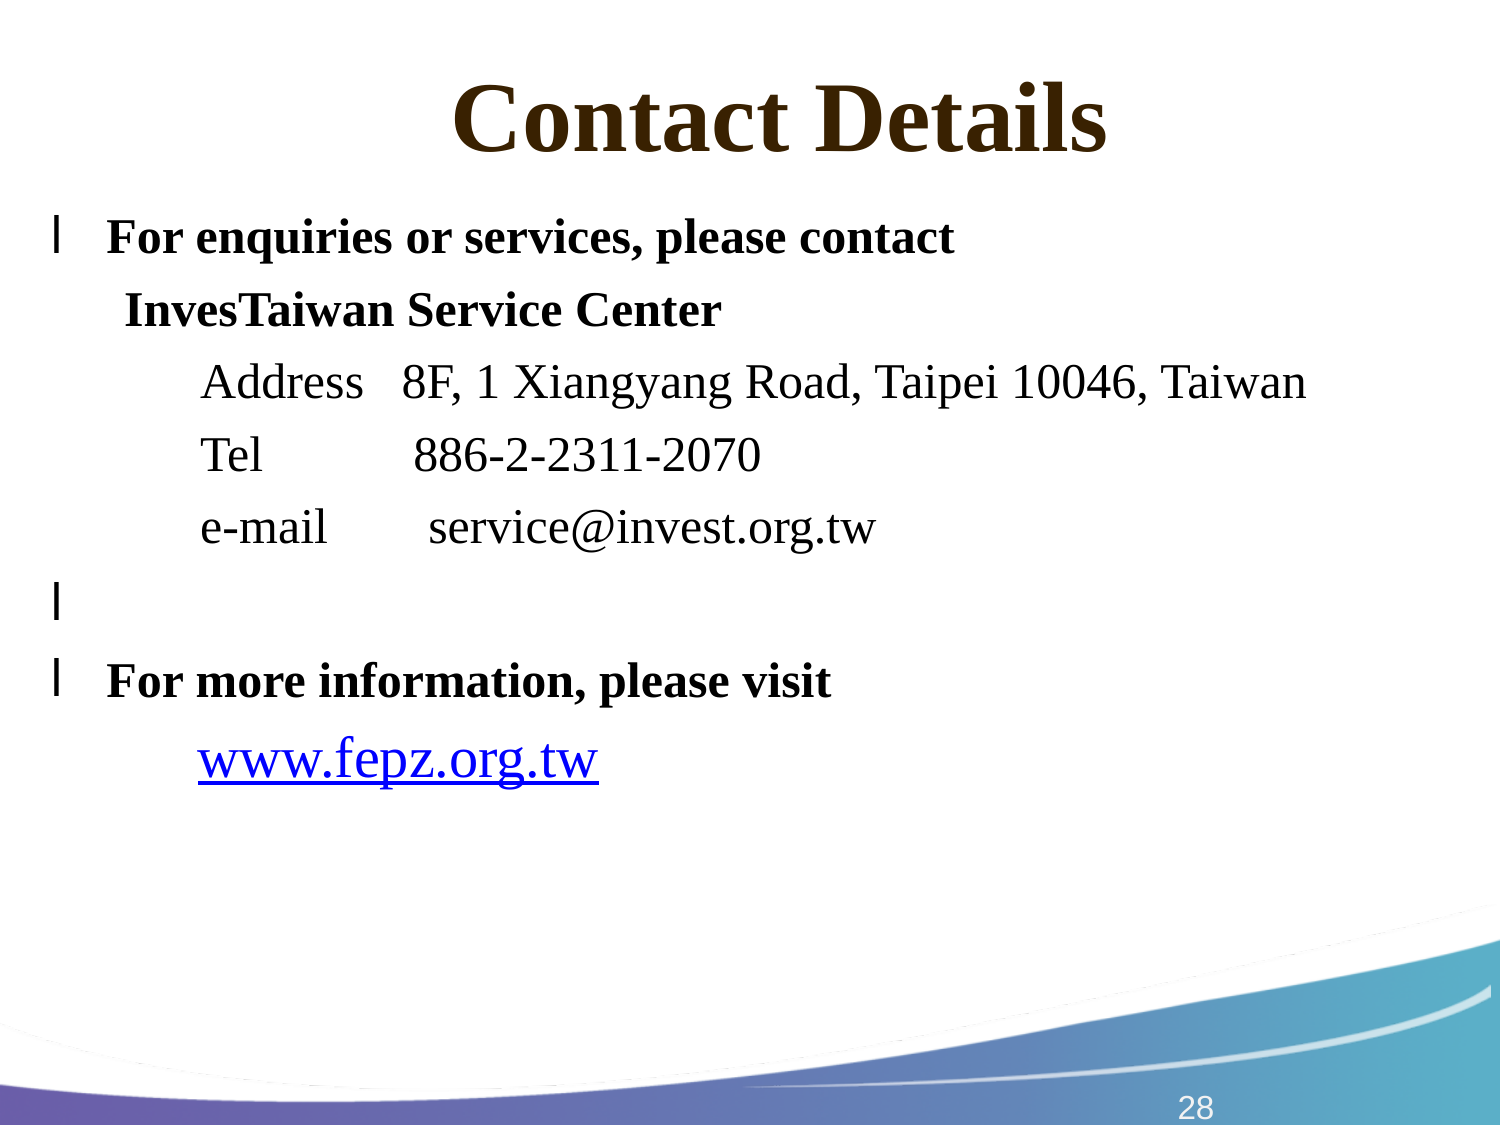

# Contact Details
For enquiries or services, please contact
InvesTaiwan Service Center
Address 8F, 1 Xiangyang Road, Taipei 10046, Taiwan
Tel 886-2-2311-2070
e-mail service@invest.org.tw
For more information, please visit
www.fepz.org.tw